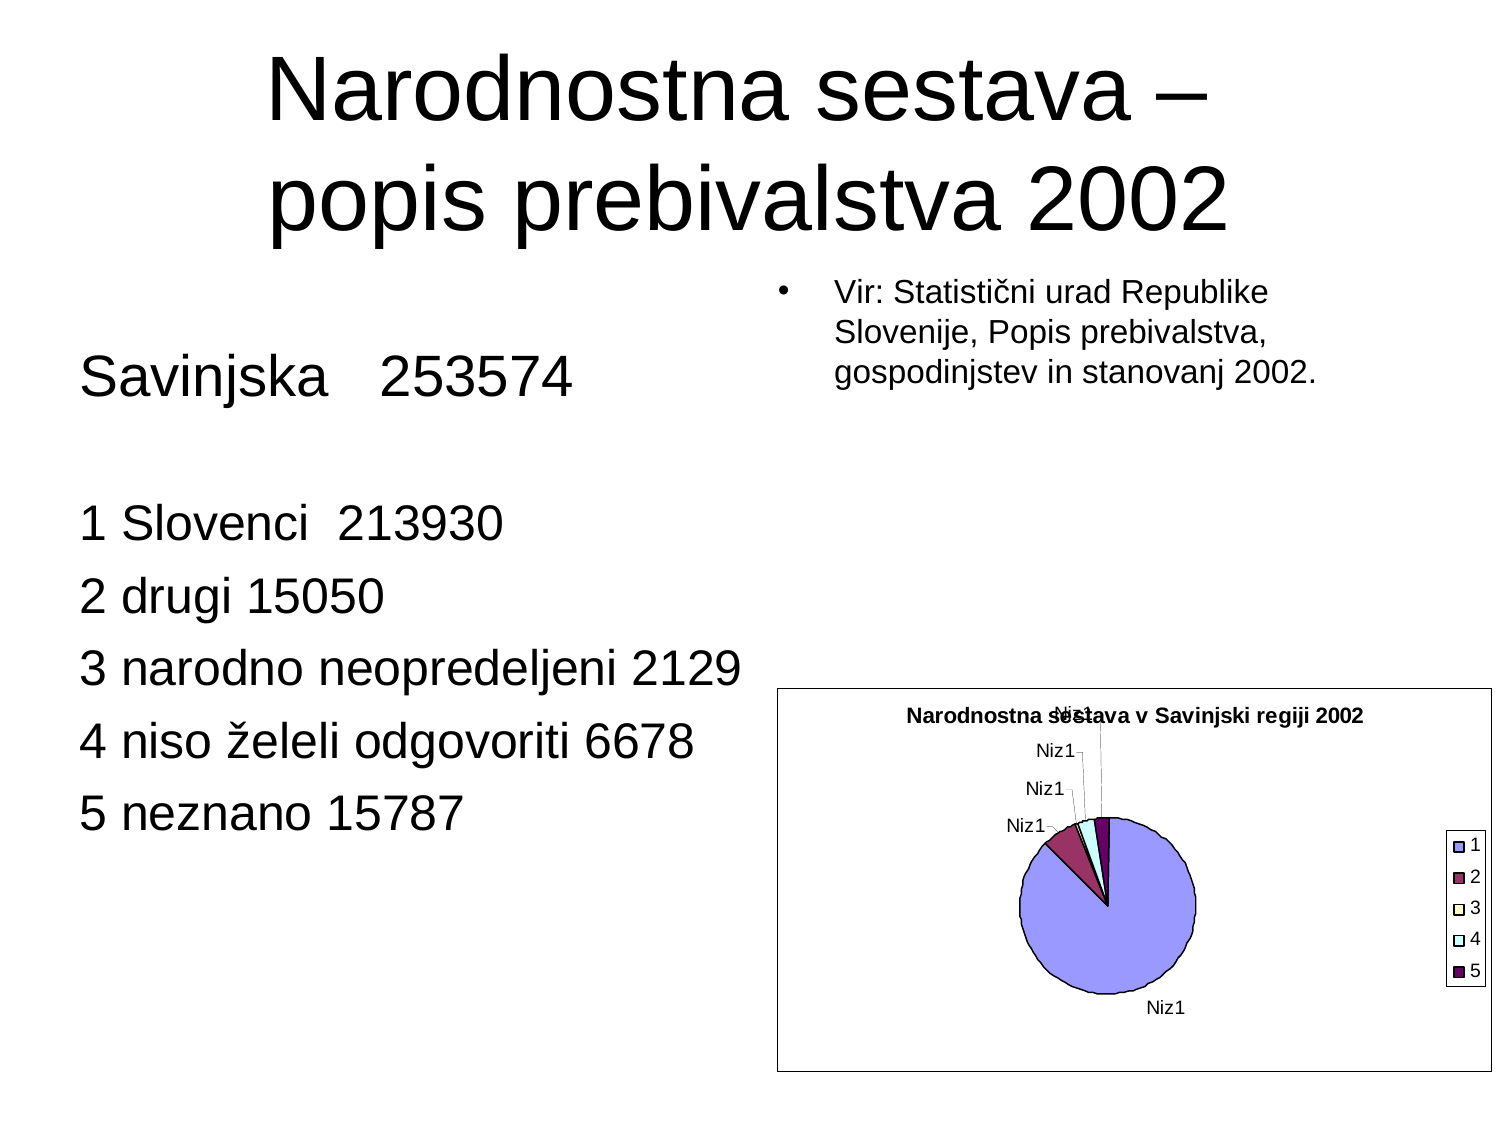

# Narodnostna sestava – popis prebivalstva 2002
Vir: Statistični urad Republike Slovenije, Popis prebivalstva, gospodinjstev in stanovanj 2002.
Savinjska 	253574
1 Slovenci 213930
2 drugi 15050
3 narodno neopredeljeni 2129
4 niso želeli odgovoriti 6678
5 neznano 15787